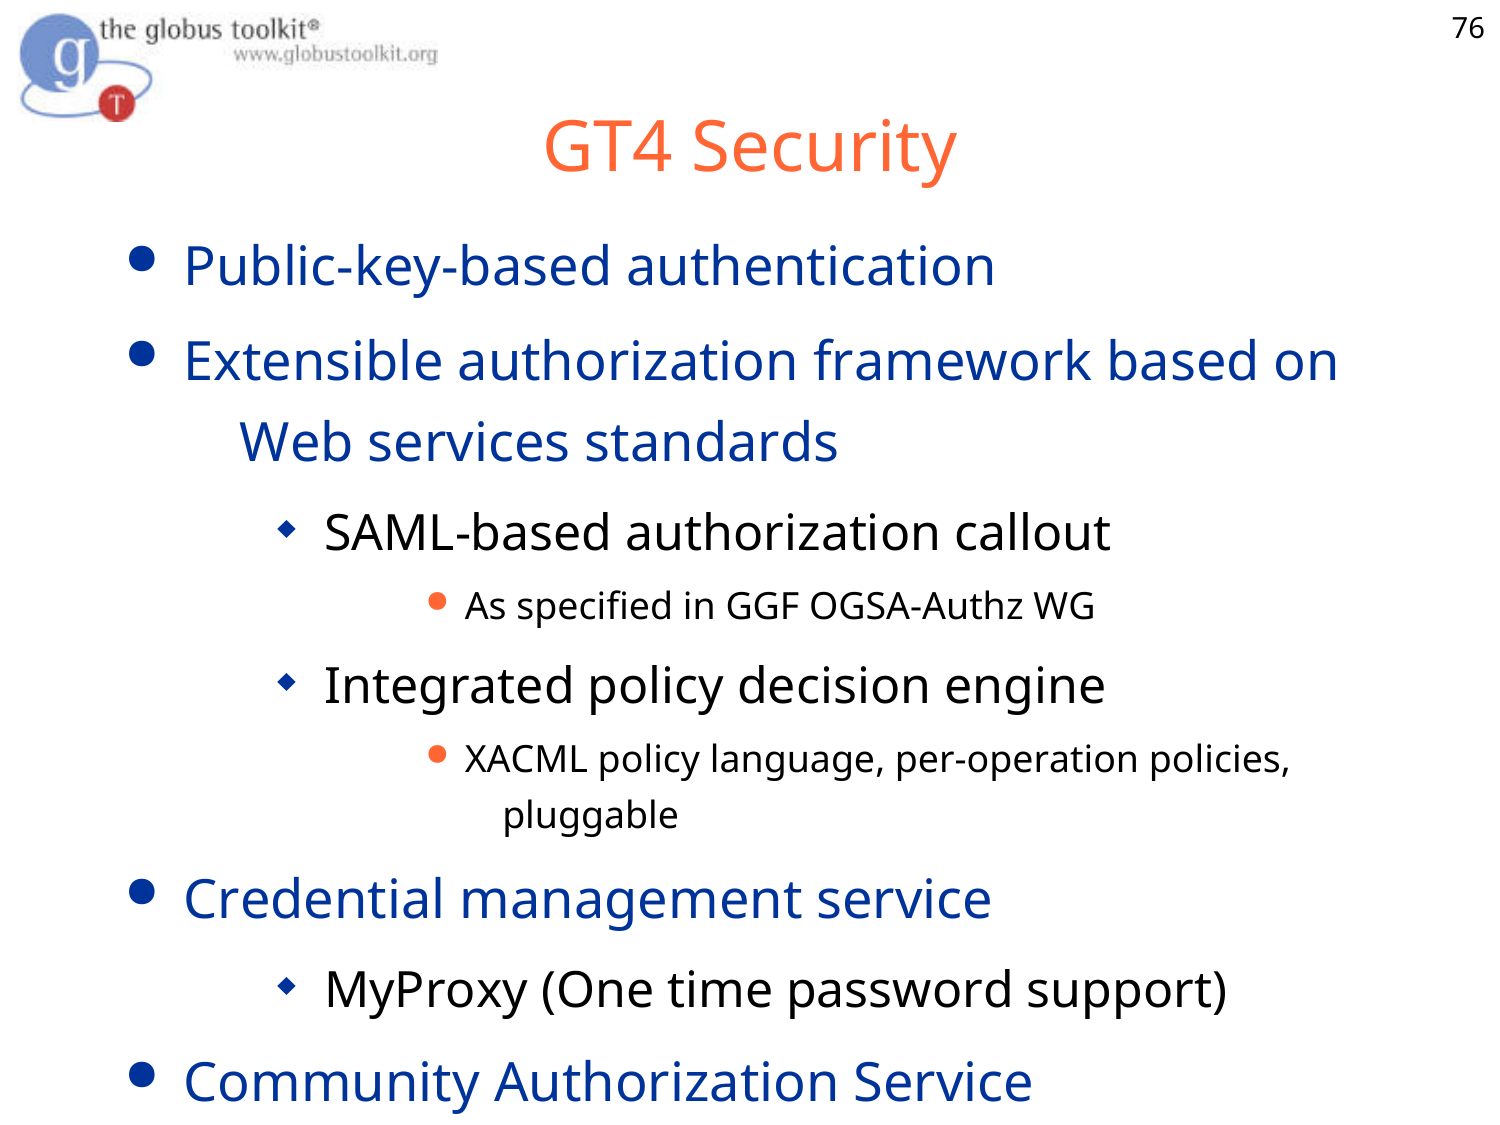

76
# GT4 Security
Public-key-based authentication
Extensible authorization framework based on Web services standards
SAML-based authorization callout
As specified in GGF OGSA-Authz WG
Integrated policy decision engine
XACML policy language, per-operation policies, pluggable
Credential management service
MyProxy (One time password support)
Community Authorization Service
Standalone delegation service